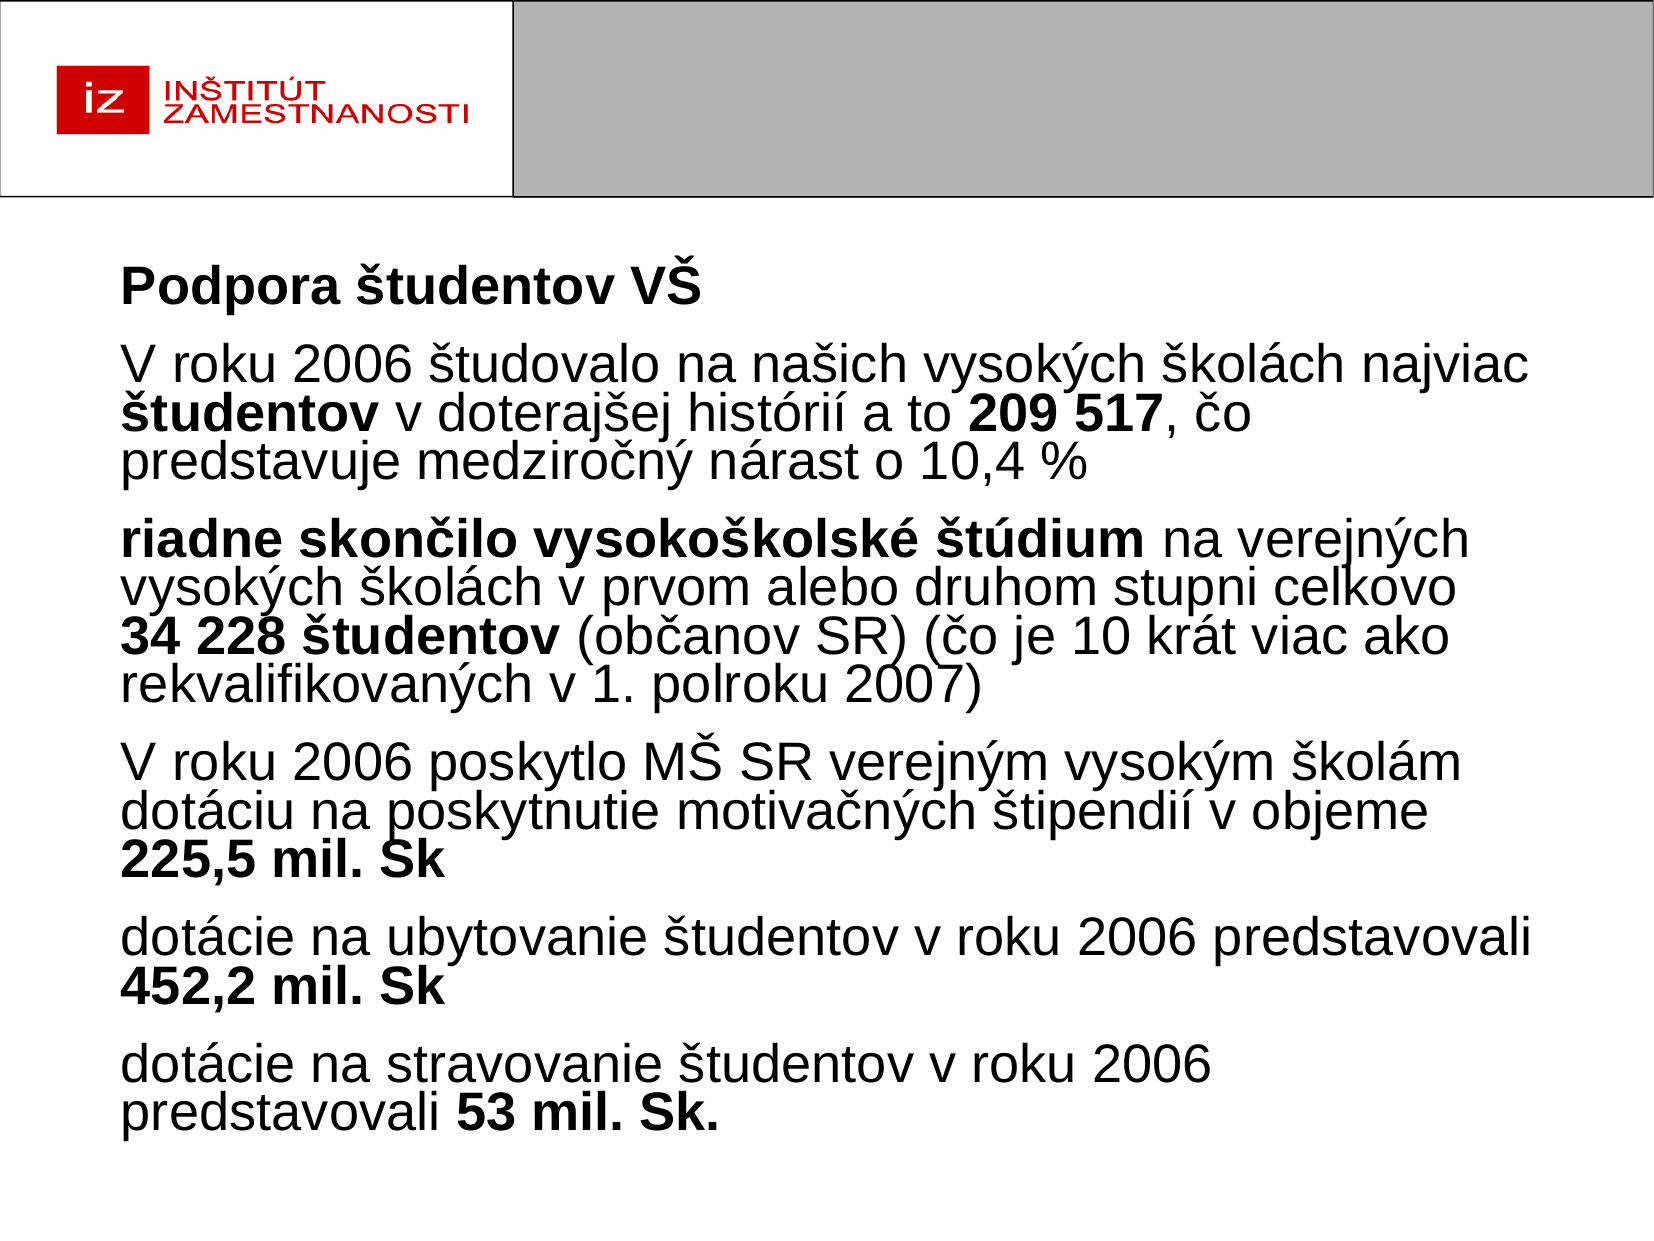

# Podpora študentov VŠ
V roku 2006 študovalo na našich vysokých školách najviac študentov v doterajšej histórií a to 209 517, čo predstavuje medziročný nárast o 10,4 %
riadne skončilo vysokoškolské štúdium na verejných vysokých školách v prvom alebo druhom stupni celkovo 34 228 študentov (občanov SR) (čo je 10 krát viac ako rekvalifikovaných v 1. polroku 2007)
V roku 2006 poskytlo MŠ SR verejným vysokým školám dotáciu na poskytnutie motivačných štipendií v objeme 225,5 mil. Sk
dotácie na ubytovanie študentov v roku 2006 predstavovali 452,2 mil. Sk
dotácie na stravovanie študentov v roku 2006 predstavovali 53 mil. Sk.